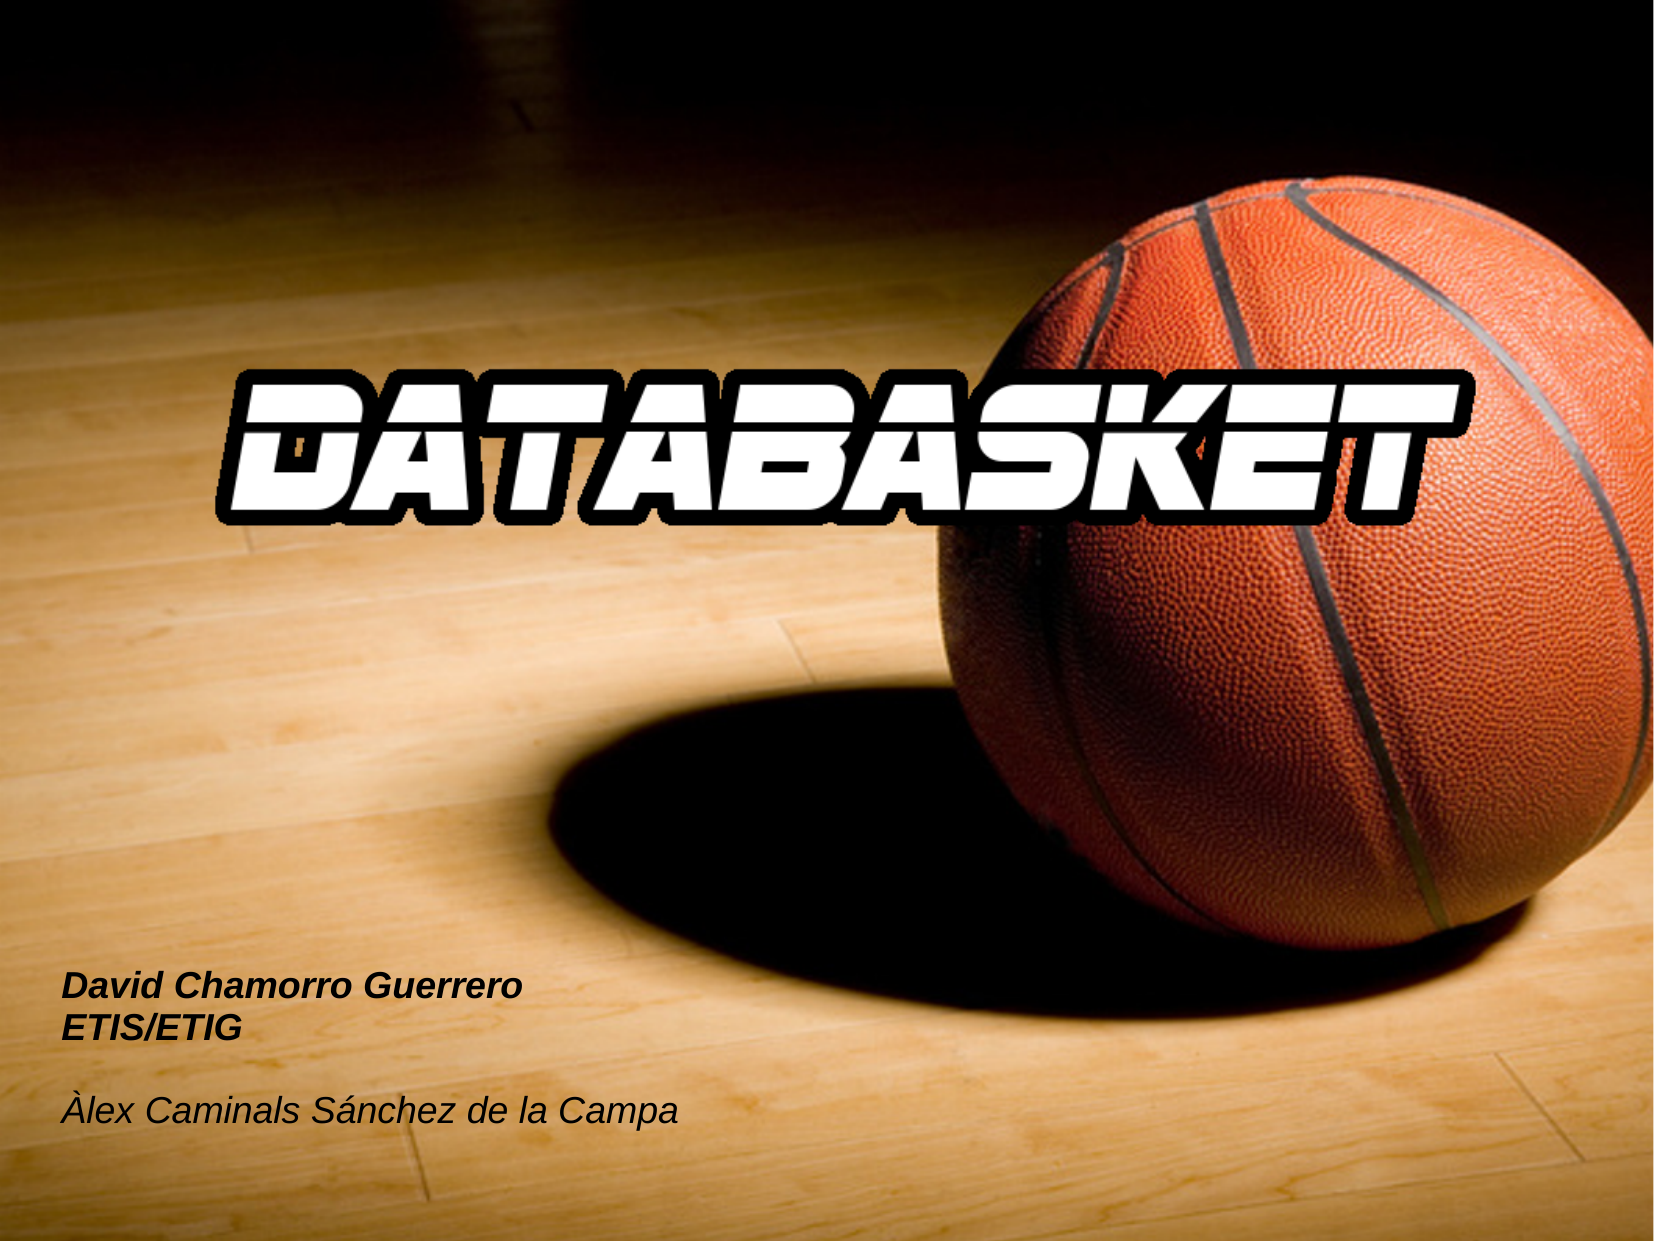

David Chamorro Guerrero
ETIS/ETIG
Àlex Caminals Sánchez de la Campa